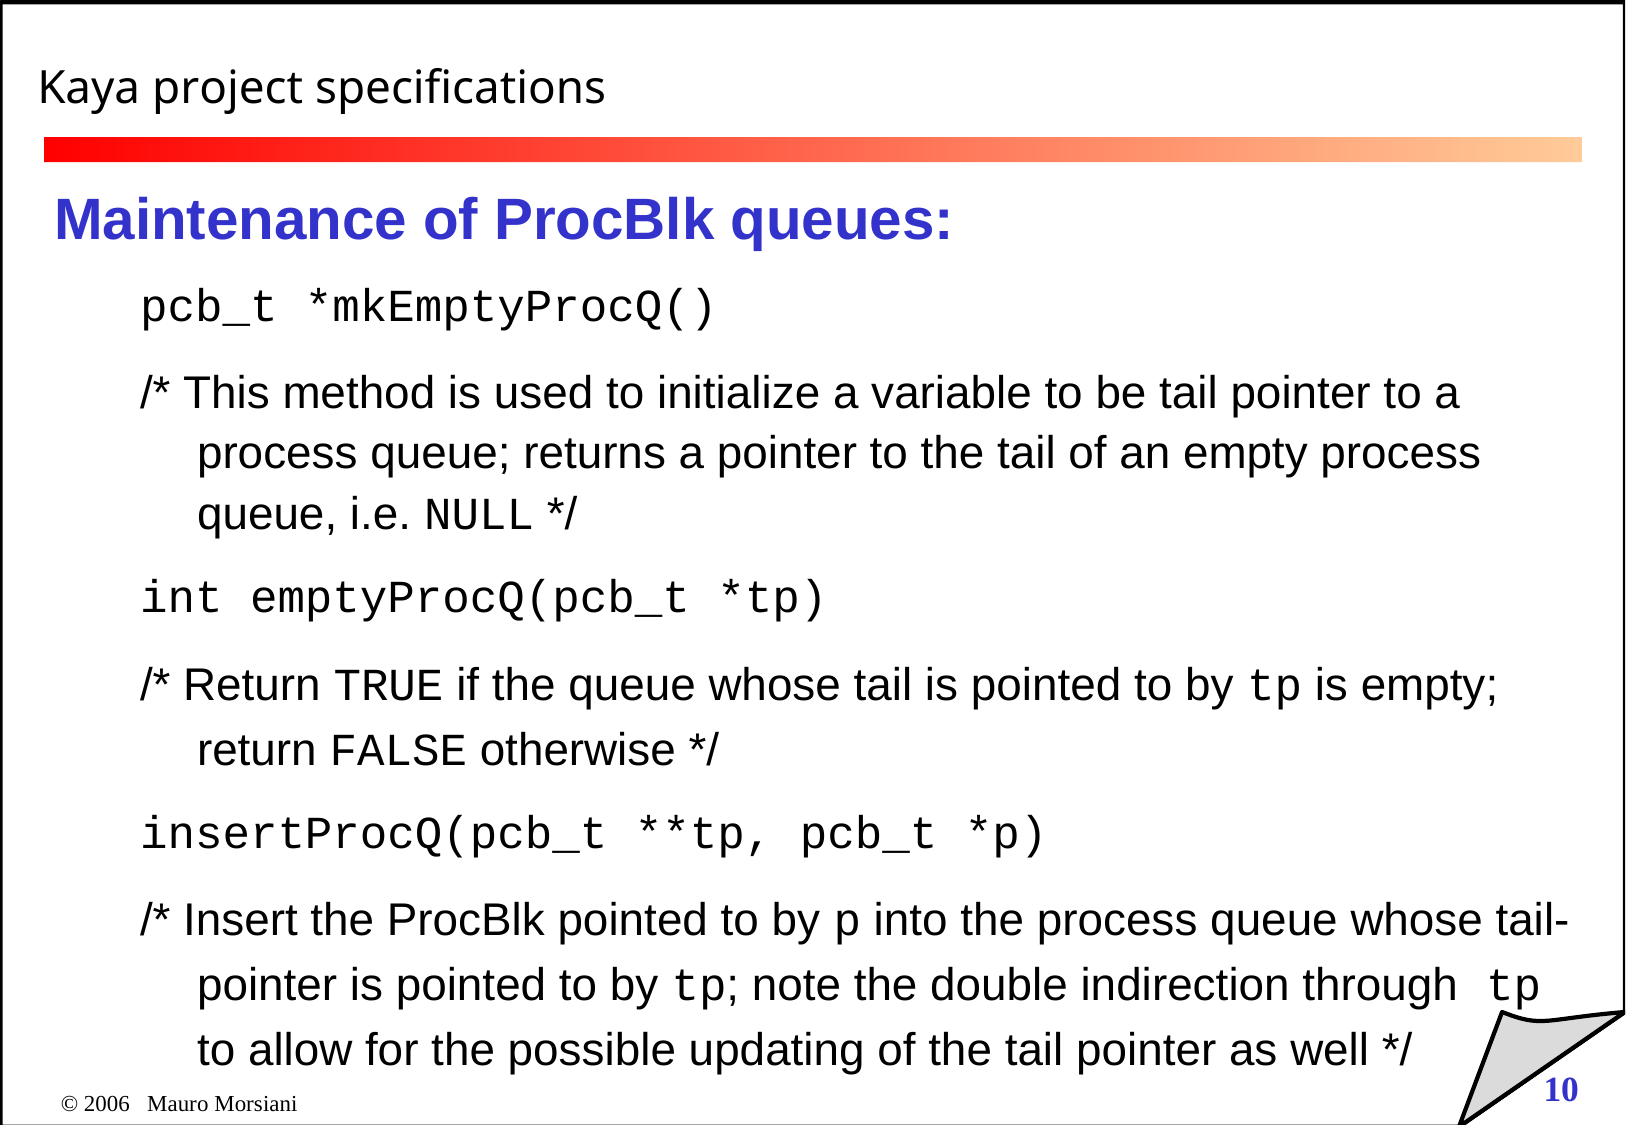

# Kaya project specifications
Maintenance of ProcBlk queues:
pcb_t *mkEmptyProcQ()
/* This method is used to initialize a variable to be tail pointer to a process queue; returns a pointer to the tail of an empty process queue, i.e. NULL */
int emptyProcQ(pcb_t *tp)
/* Return TRUE if the queue whose tail is pointed to by tp is empty; return FALSE otherwise */
insertProcQ(pcb_t **tp, pcb_t *p)
/* Insert the ProcBlk pointed to by p into the process queue whose tail-pointer is pointed to by tp; note the double indirection through tp to allow for the possible updating of the tail pointer as well */